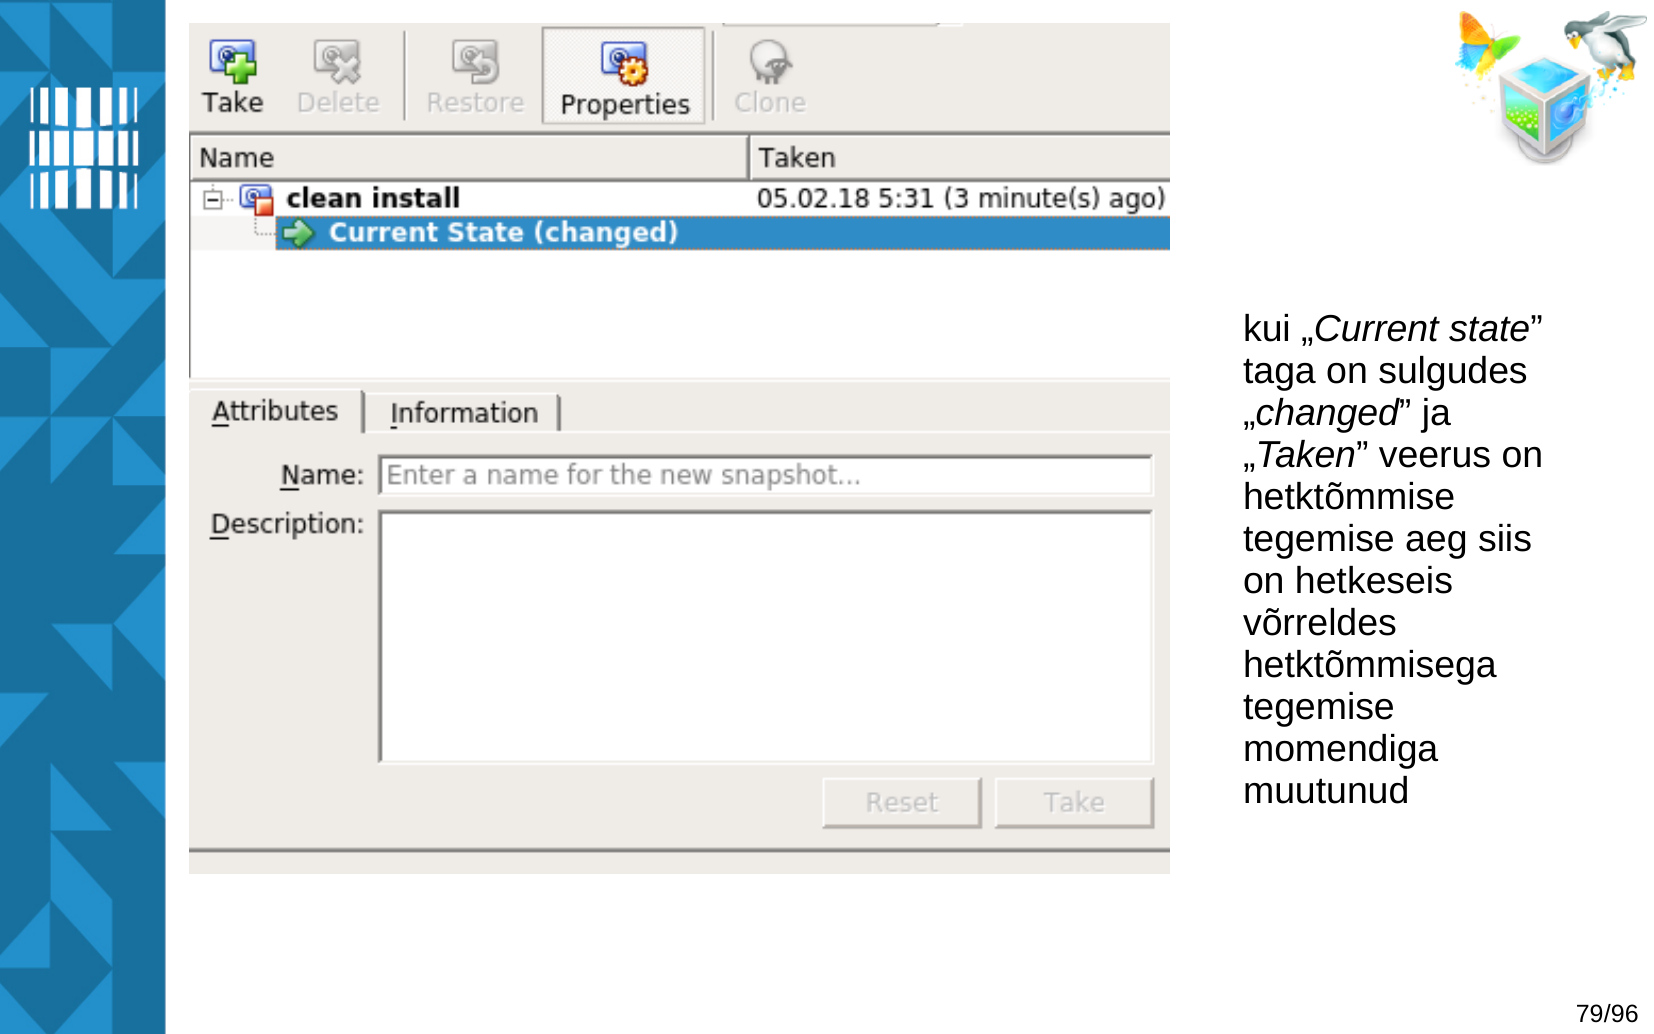

kui „Current state” taga on sulgudes „changed” ja „Taken” veerus on hetktõmmise tegemise aeg siis on hetkeseis võrreldes hetktõmmisega tegemise momendiga muutunud